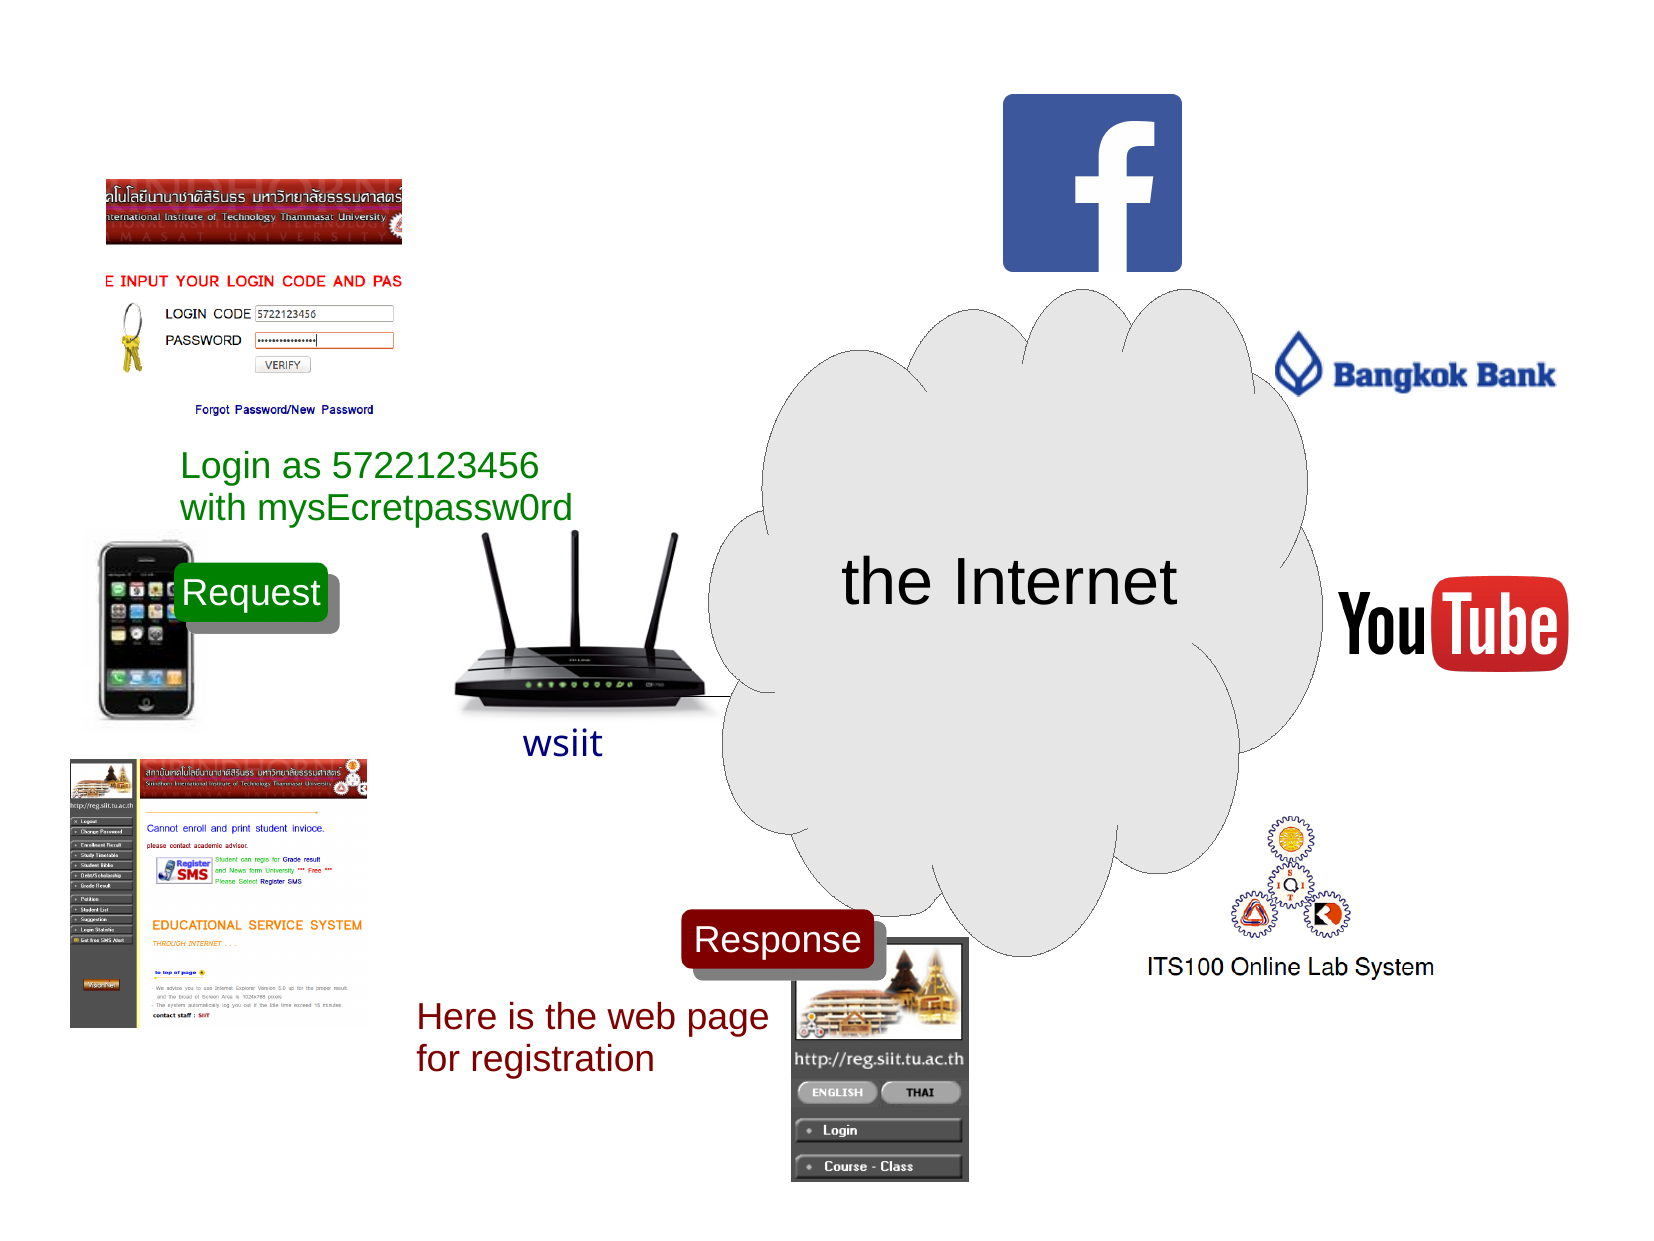

Login as 5722123456
with mysEcretpassw0rd
the Internet
Request
wsiit
Response
Here is the web page
for registration